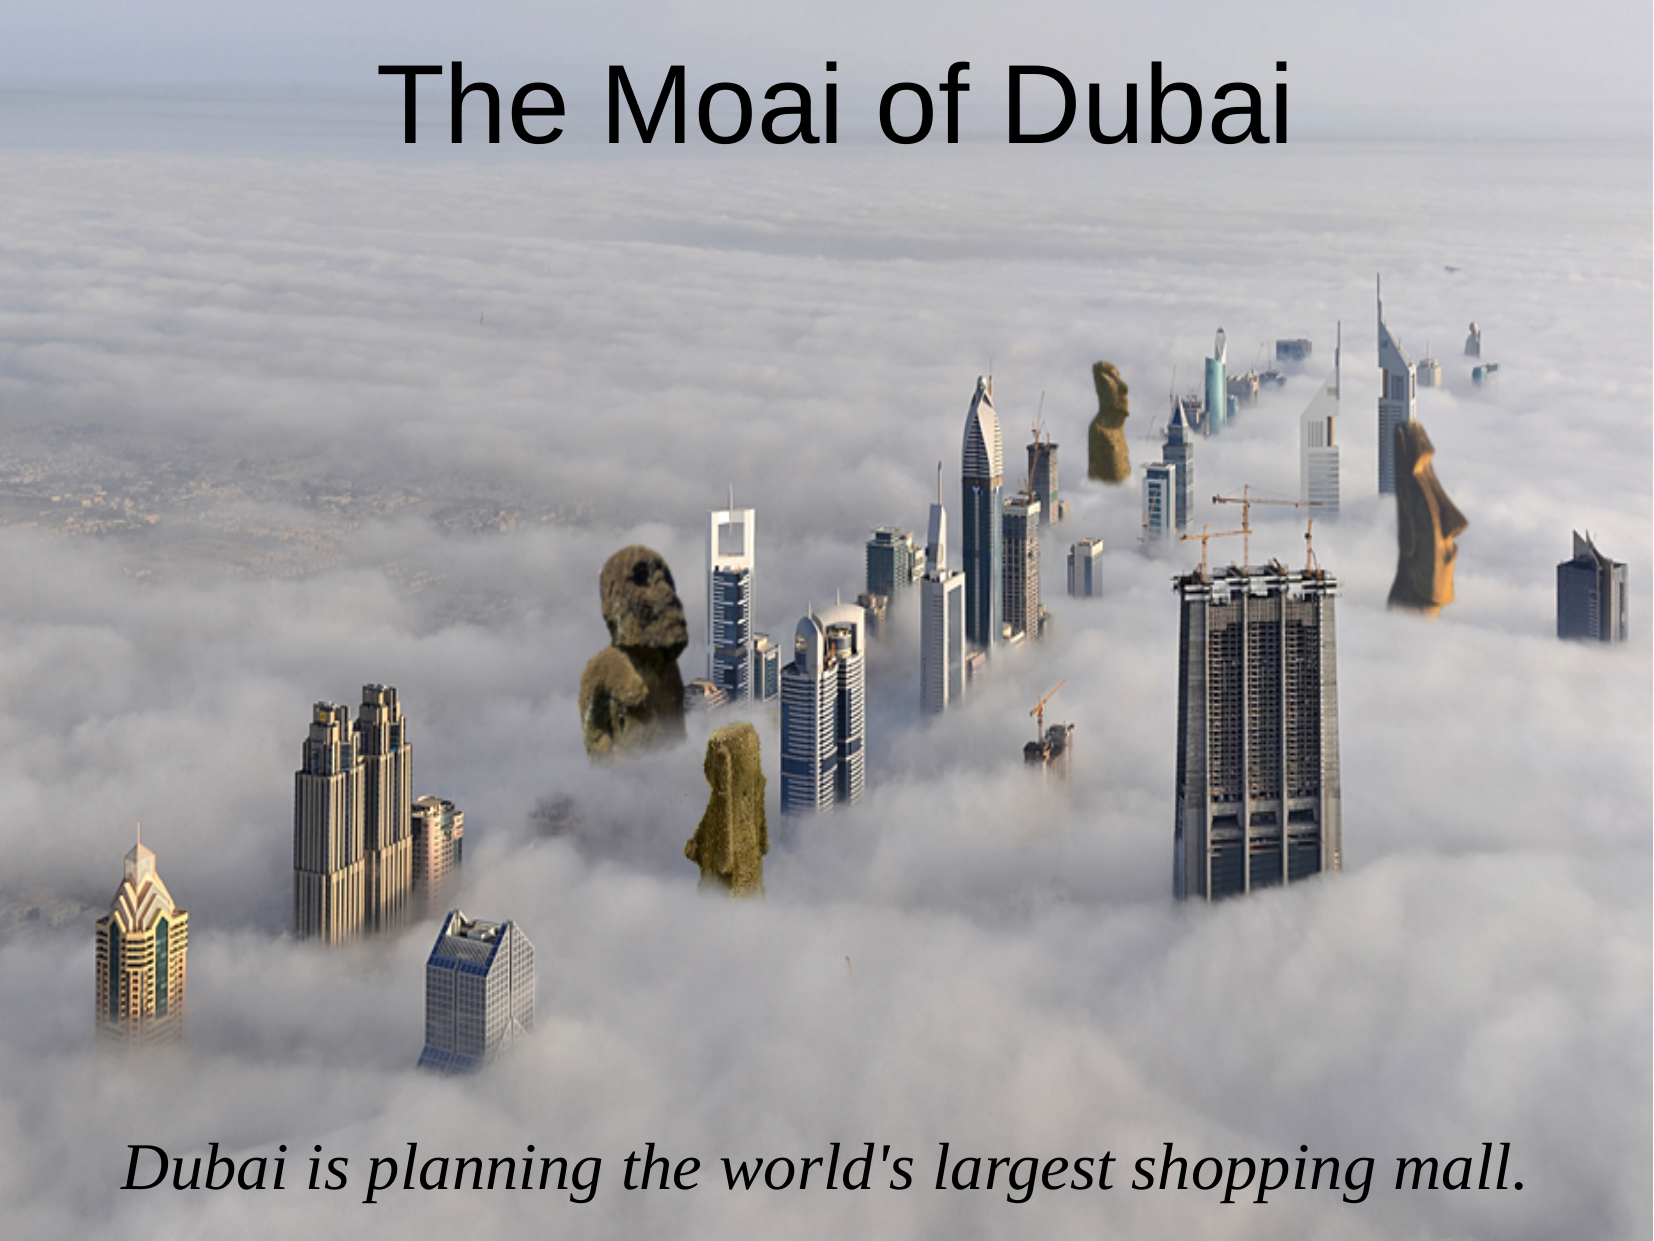

The Moai of Dubai
Dubai is planning the world's largest shopping mall.